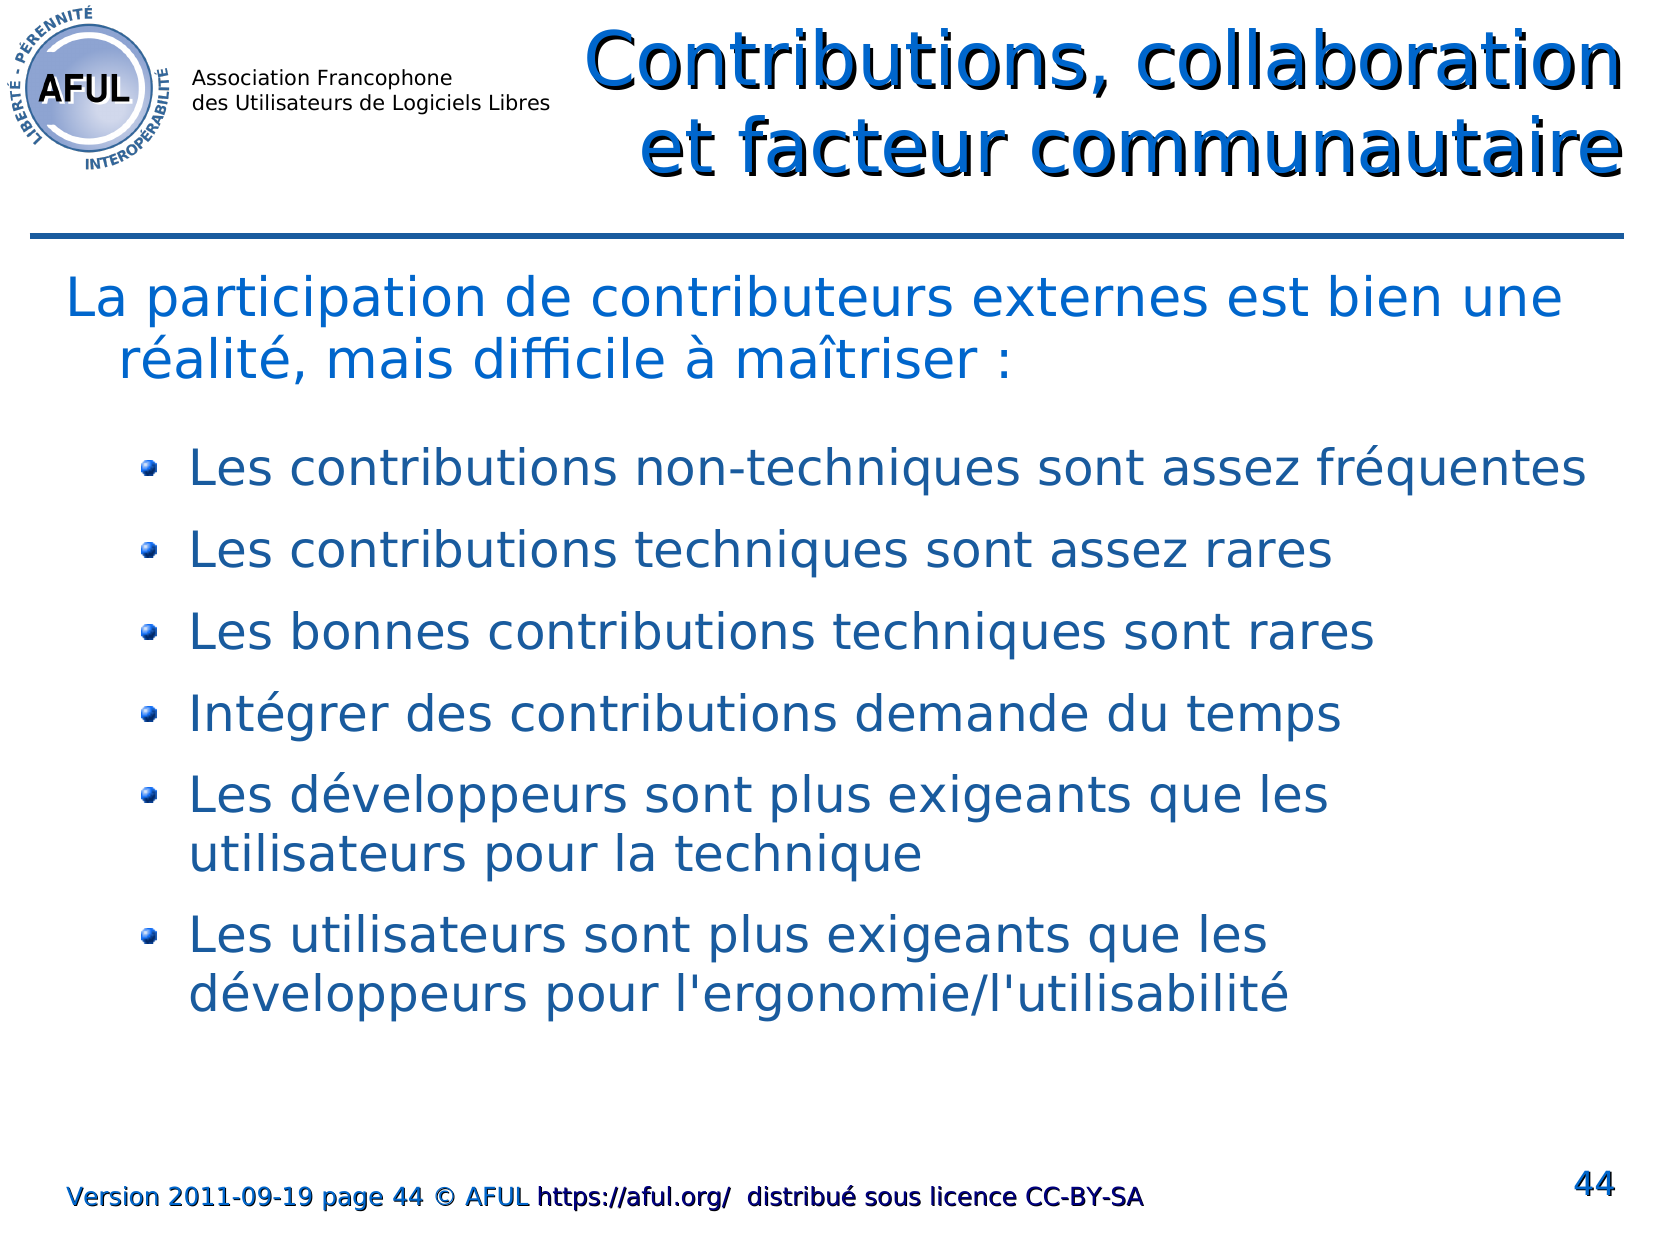

# Contributions, collaboration et facteur communautaire
La participation de contributeurs externes est bien une réalité, mais difficile à maîtriser :
Les contributions non-techniques sont assez fréquentes
Les contributions techniques sont assez rares
Les bonnes contributions techniques sont rares
Intégrer des contributions demande du temps
Les développeurs sont plus exigeants que les utilisateurs pour la technique
Les utilisateurs sont plus exigeants que les développeurs pour l'ergonomie/l'utilisabilité